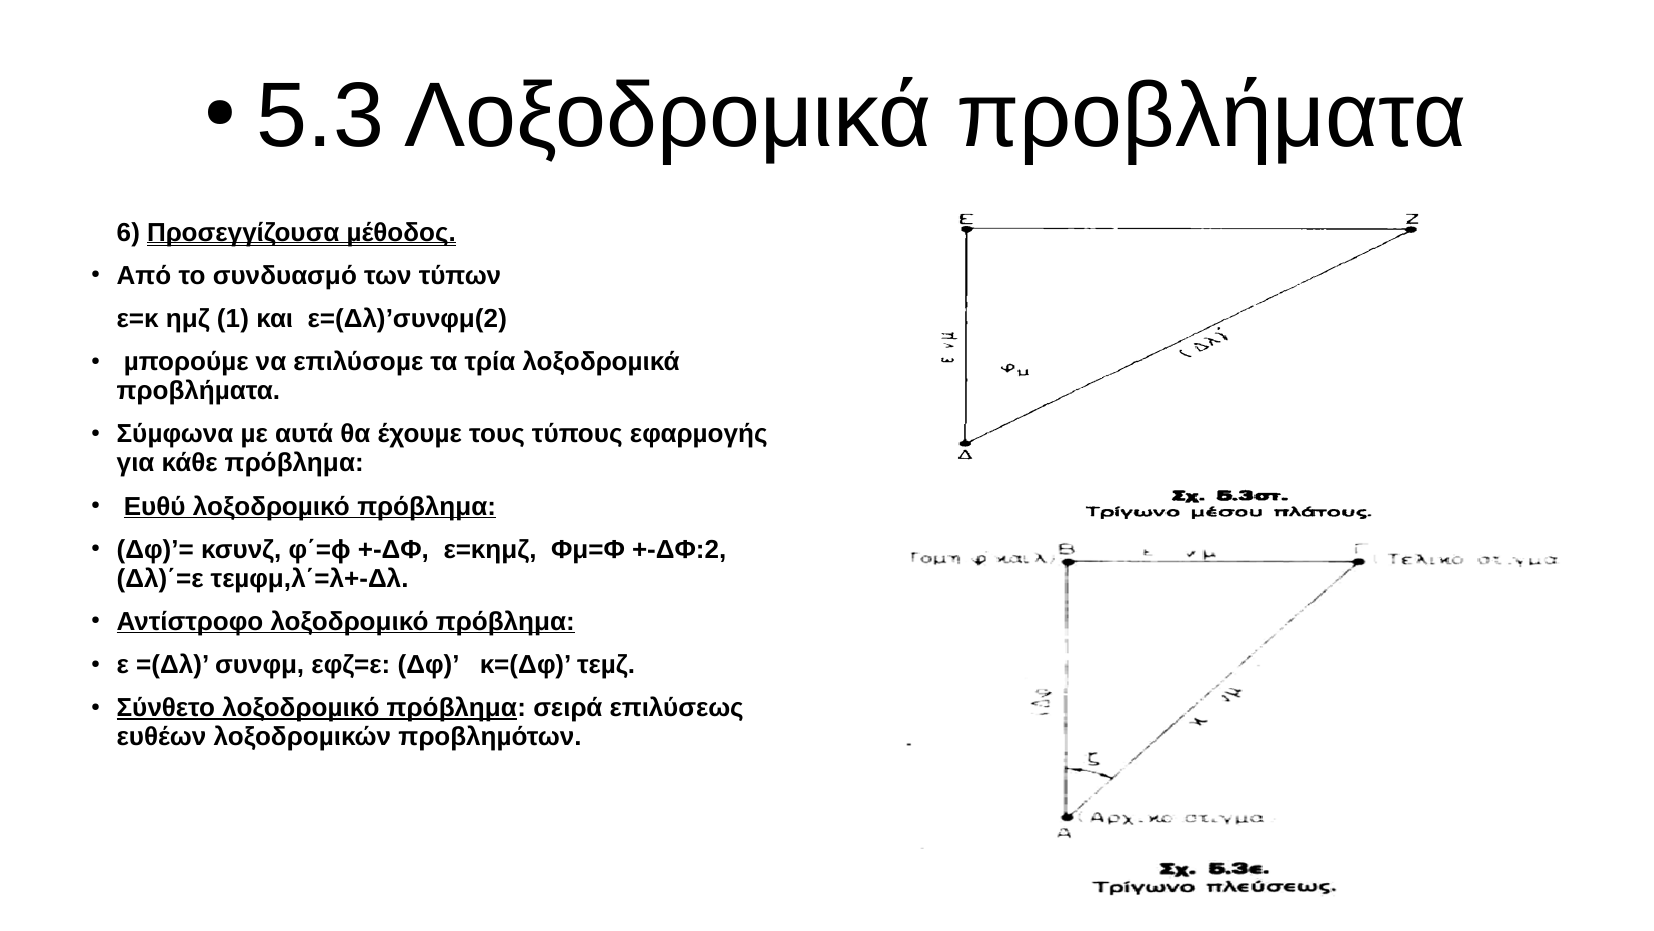

# 5.3 Λοξοδρομικά προβλήματα
6) Προσεγγίζουσα µέθοδος.
Από το συνδυασμό των τύπων
ε=κ ημζ (1) και ε=(Δλ)’συνφμ(2)
 µπορούµε να επιλύσοµε τα τρία λοξοδροµικά προβλήµατα.
Σύµφωνα µε αυτά θα έχουµε τους τύπους εφαρµογής για κάθε πρόβλημα:
 Ευθύ λοξοδροµικό πρόβλημα:
(Δφ)’= κσυνζ, φ΄=ϕ +-ΔΦ, ε=κημζ, Φμ=Φ +-ΔΦ:2, (Δλ)΄=ε τεµφμ,λ΄=λ+-Δλ.
Αντίστροφο λοξοδρομικό πρόβλημα:
ε =(Δλ)’ συνφμ, εφζ=ε: (Δφ)’ κ=(Δφ)’ τεµζ.
Σύνθετο λοξοδροµικό πρόβλημα: σειρά επιλύσεως ευθέων λοξοδροµικών προβληµότων.